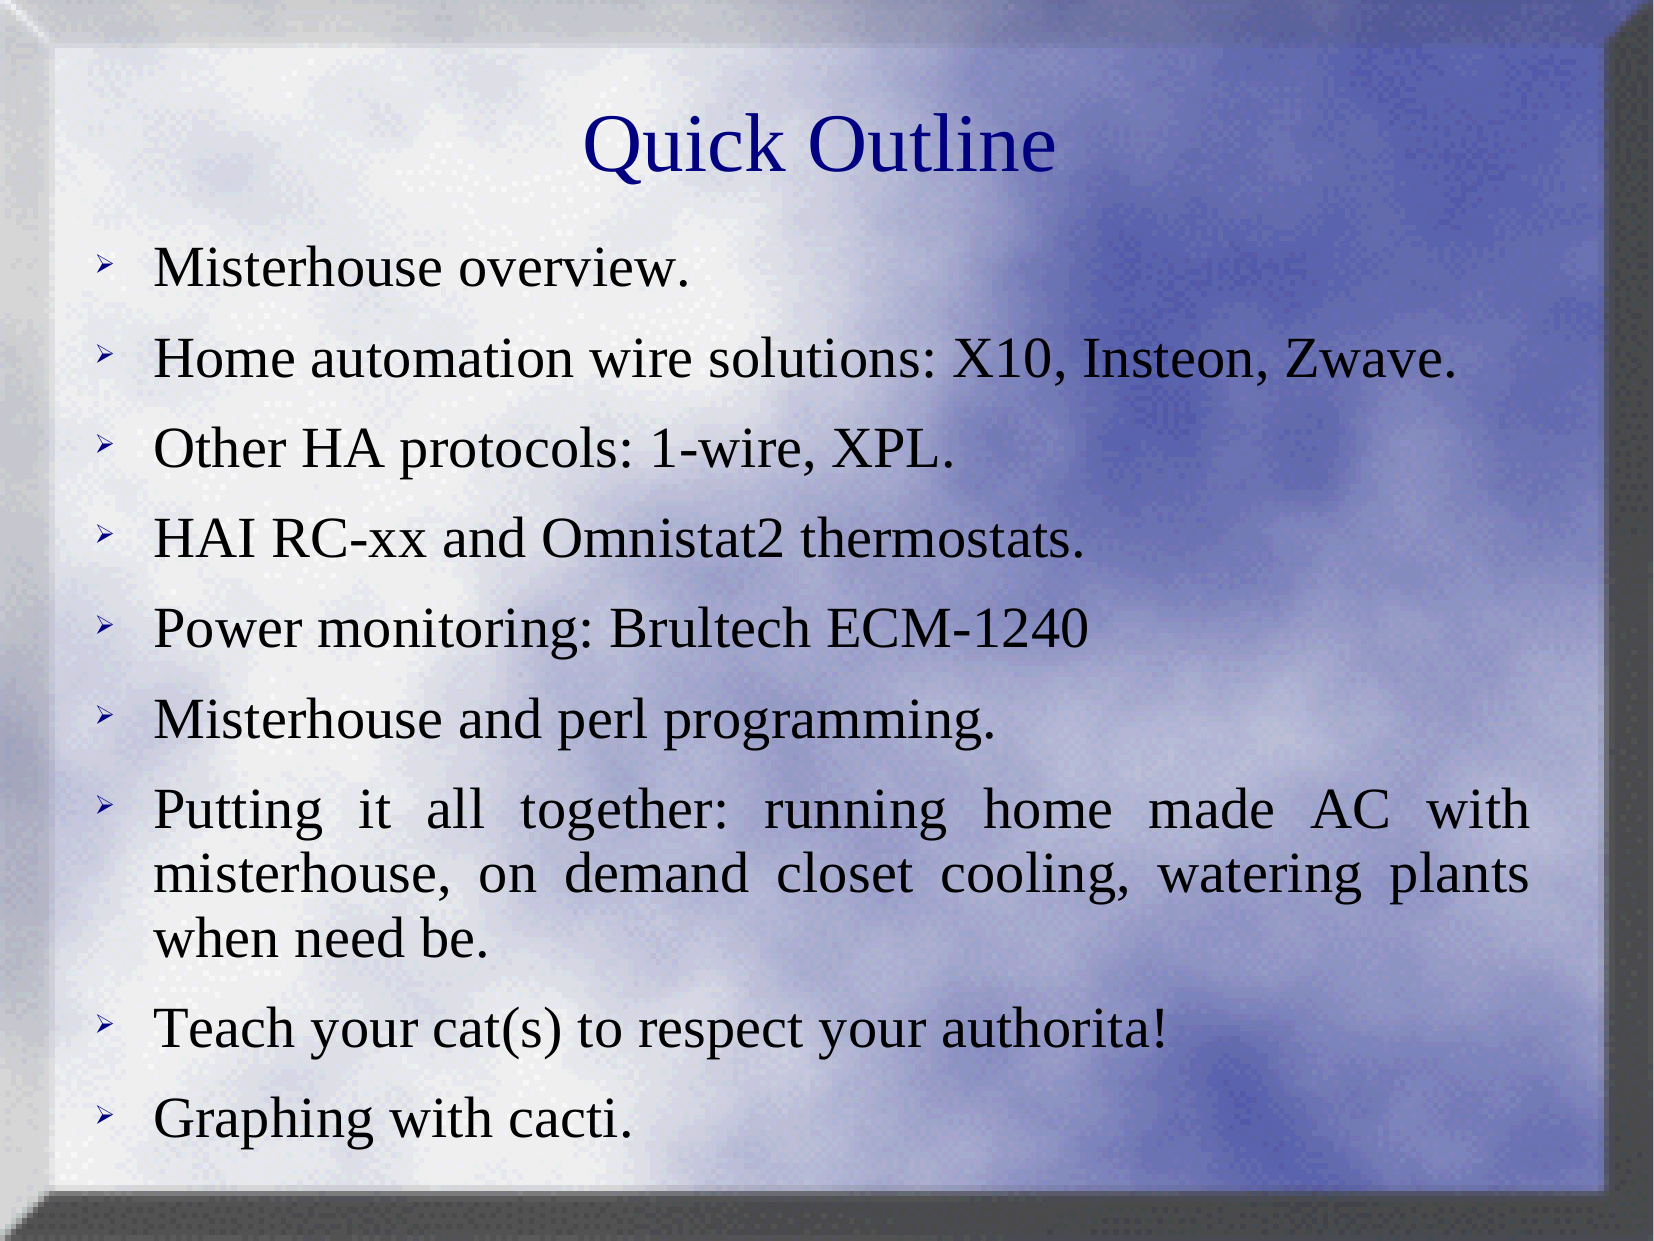

# Quick Outline
Misterhouse overview.
Home automation wire solutions: X10, Insteon, Zwave.
Other HA protocols: 1-wire, XPL.
HAI RC-xx and Omnistat2 thermostats.
Power monitoring: Brultech ECM-1240
Misterhouse and perl programming.
Putting it all together: running home made AC with misterhouse, on demand closet cooling, watering plants when need be.
Teach your cat(s) to respect your authorita!
Graphing with cacti.